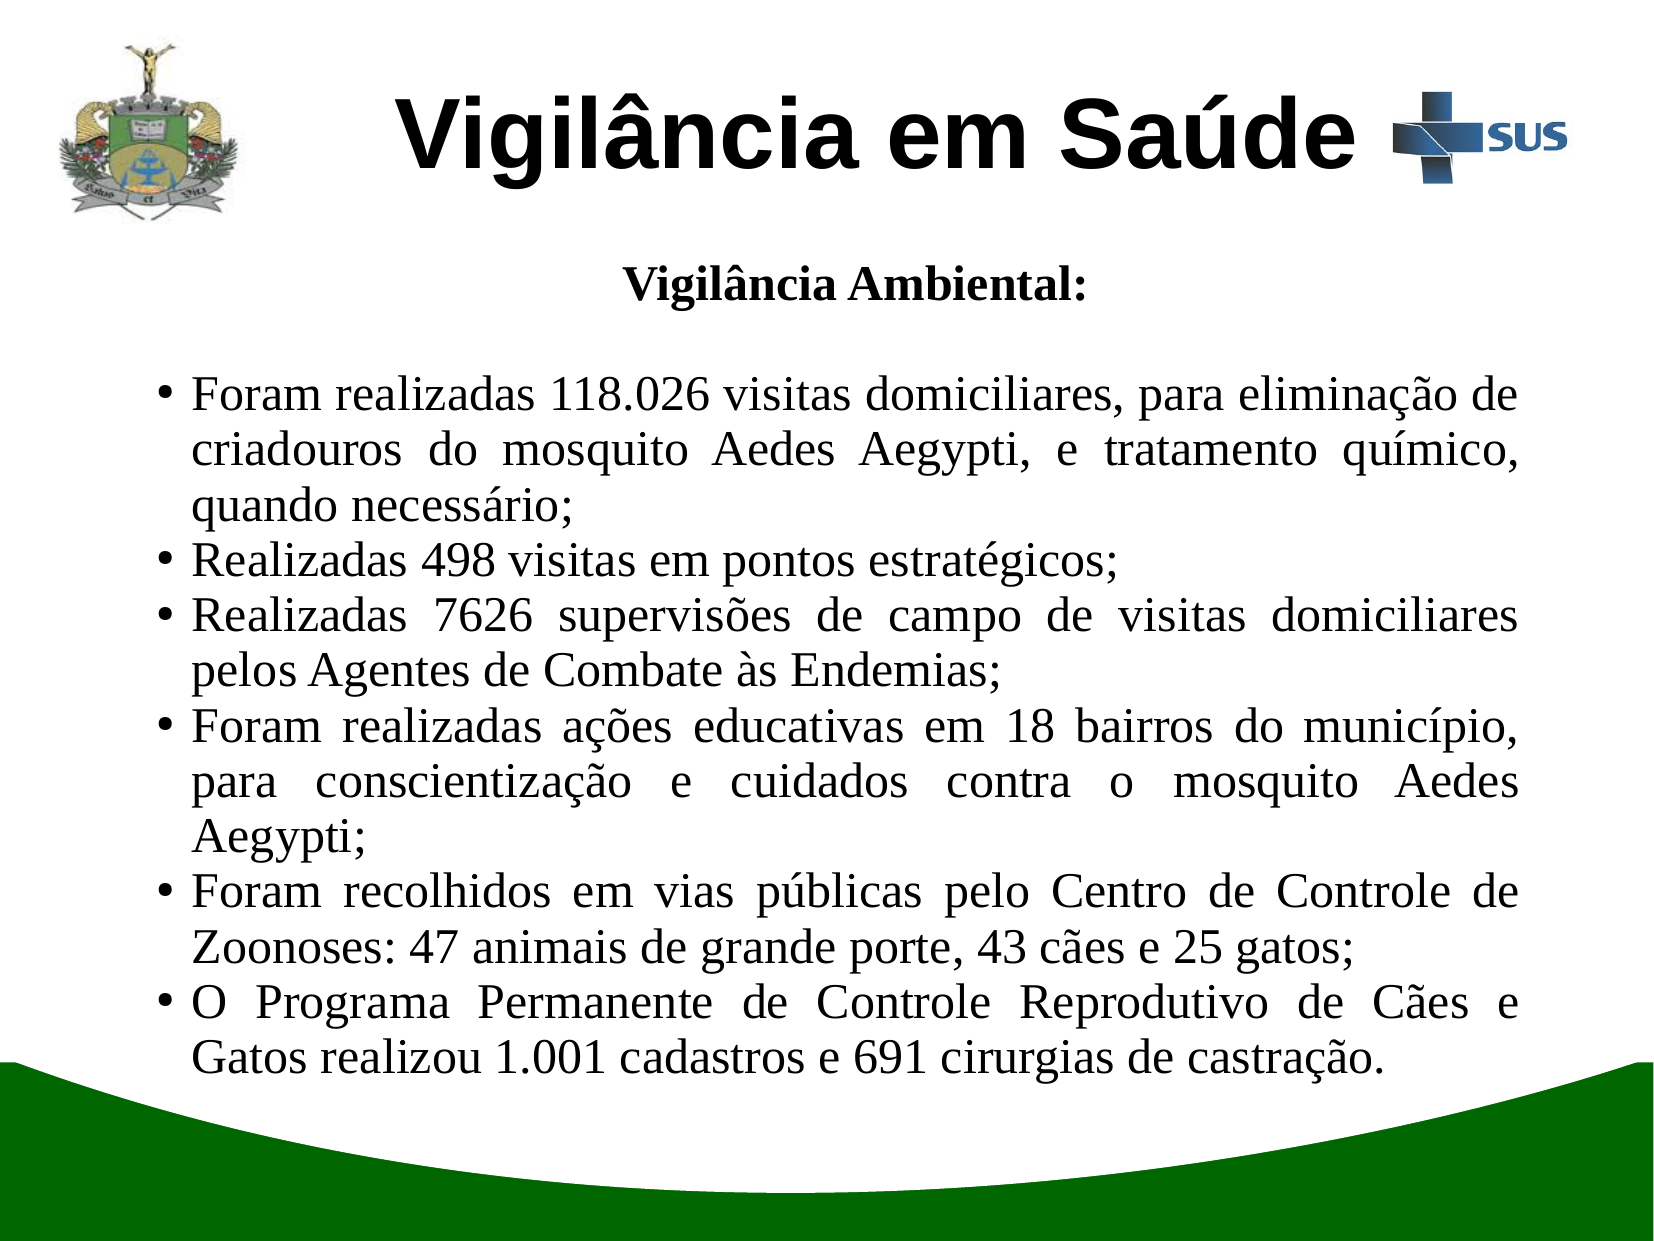

Vigilância em Saúde
Vigilância Ambiental:
Foram realizadas 118.026 visitas domiciliares, para eliminação de criadouros do mosquito Aedes Aegypti, e tratamento químico, quando necessário;
Realizadas 498 visitas em pontos estratégicos;
Realizadas 7626 supervisões de campo de visitas domiciliares pelos Agentes de Combate às Endemias;
Foram realizadas ações educativas em 18 bairros do município, para conscientização e cuidados contra o mosquito Aedes Aegypti;
Foram recolhidos em vias públicas pelo Centro de Controle de Zoonoses: 47 animais de grande porte, 43 cães e 25 gatos;
O Programa Permanente de Controle Reprodutivo de Cães e Gatos realizou 1.001 cadastros e 691 cirurgias de castração.